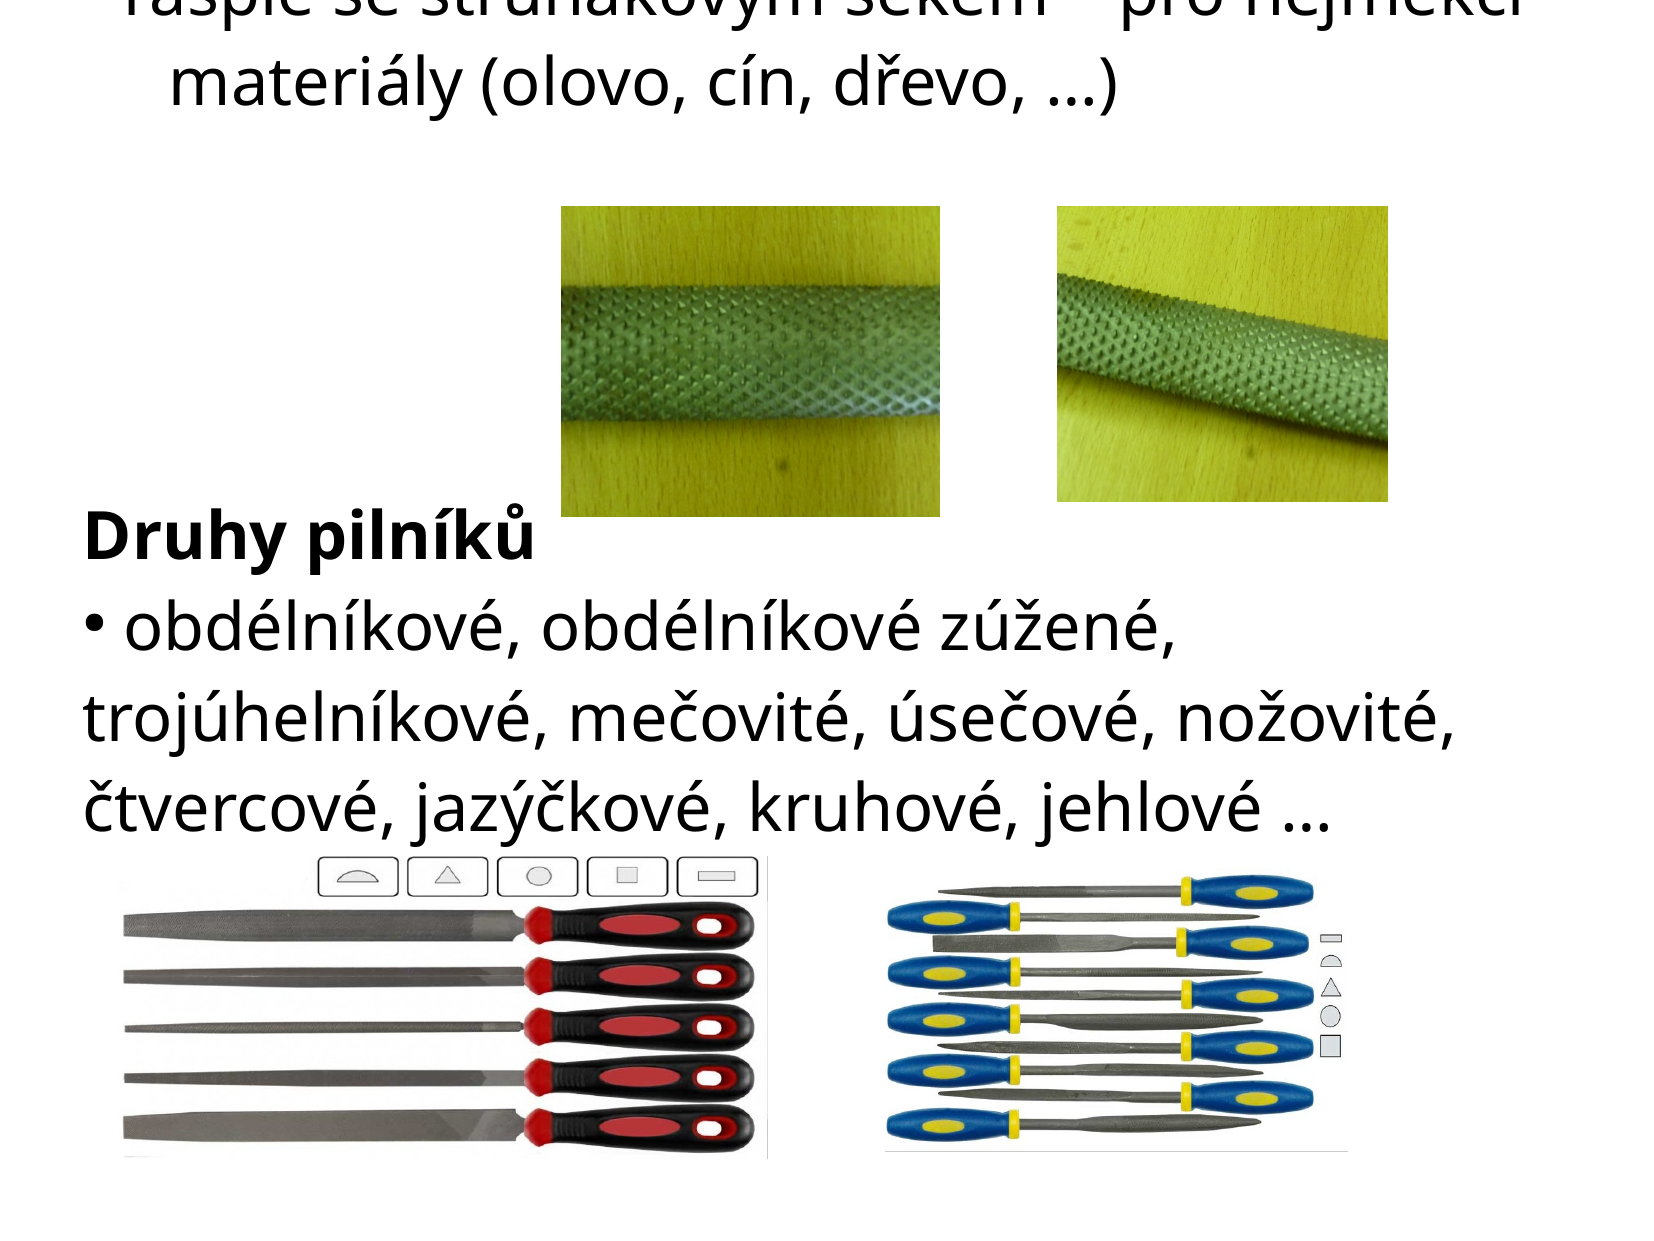

# rašple se struhákovým sekem – pro nejměkčí materiály (olovo, cín, dřevo, …)
Druhy pilníků
 obdélníkové, obdélníkové zúžené, trojúhelníkové, mečovité, úsečové, nožovité, čtvercové, jazýčkové, kruhové, jehlové …